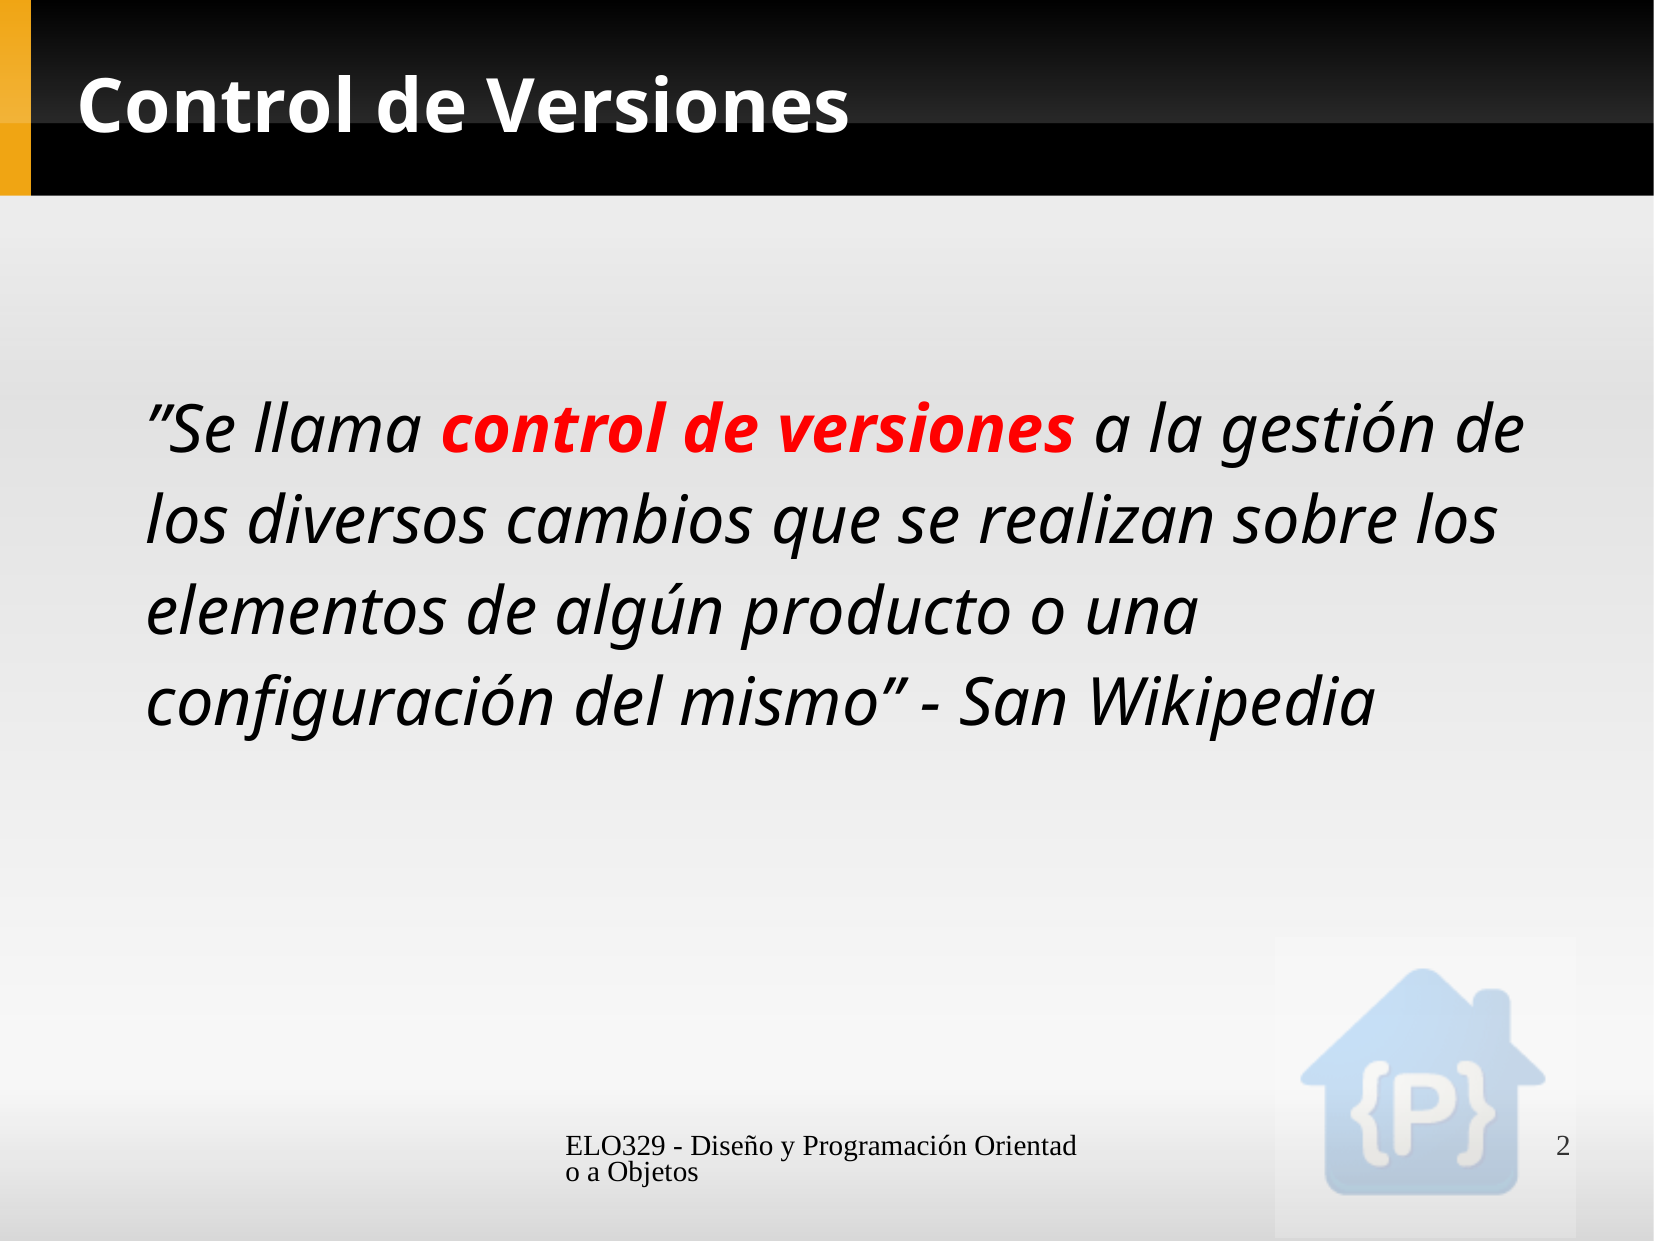

# Control de Versiones
”Se llama control de versiones a la gestión de los diversos cambios que se realizan sobre los elementos de algún producto o una configuración del mismo” - San Wikipedia
ELO329 - Diseño y Programación Orientado a Objetos
2